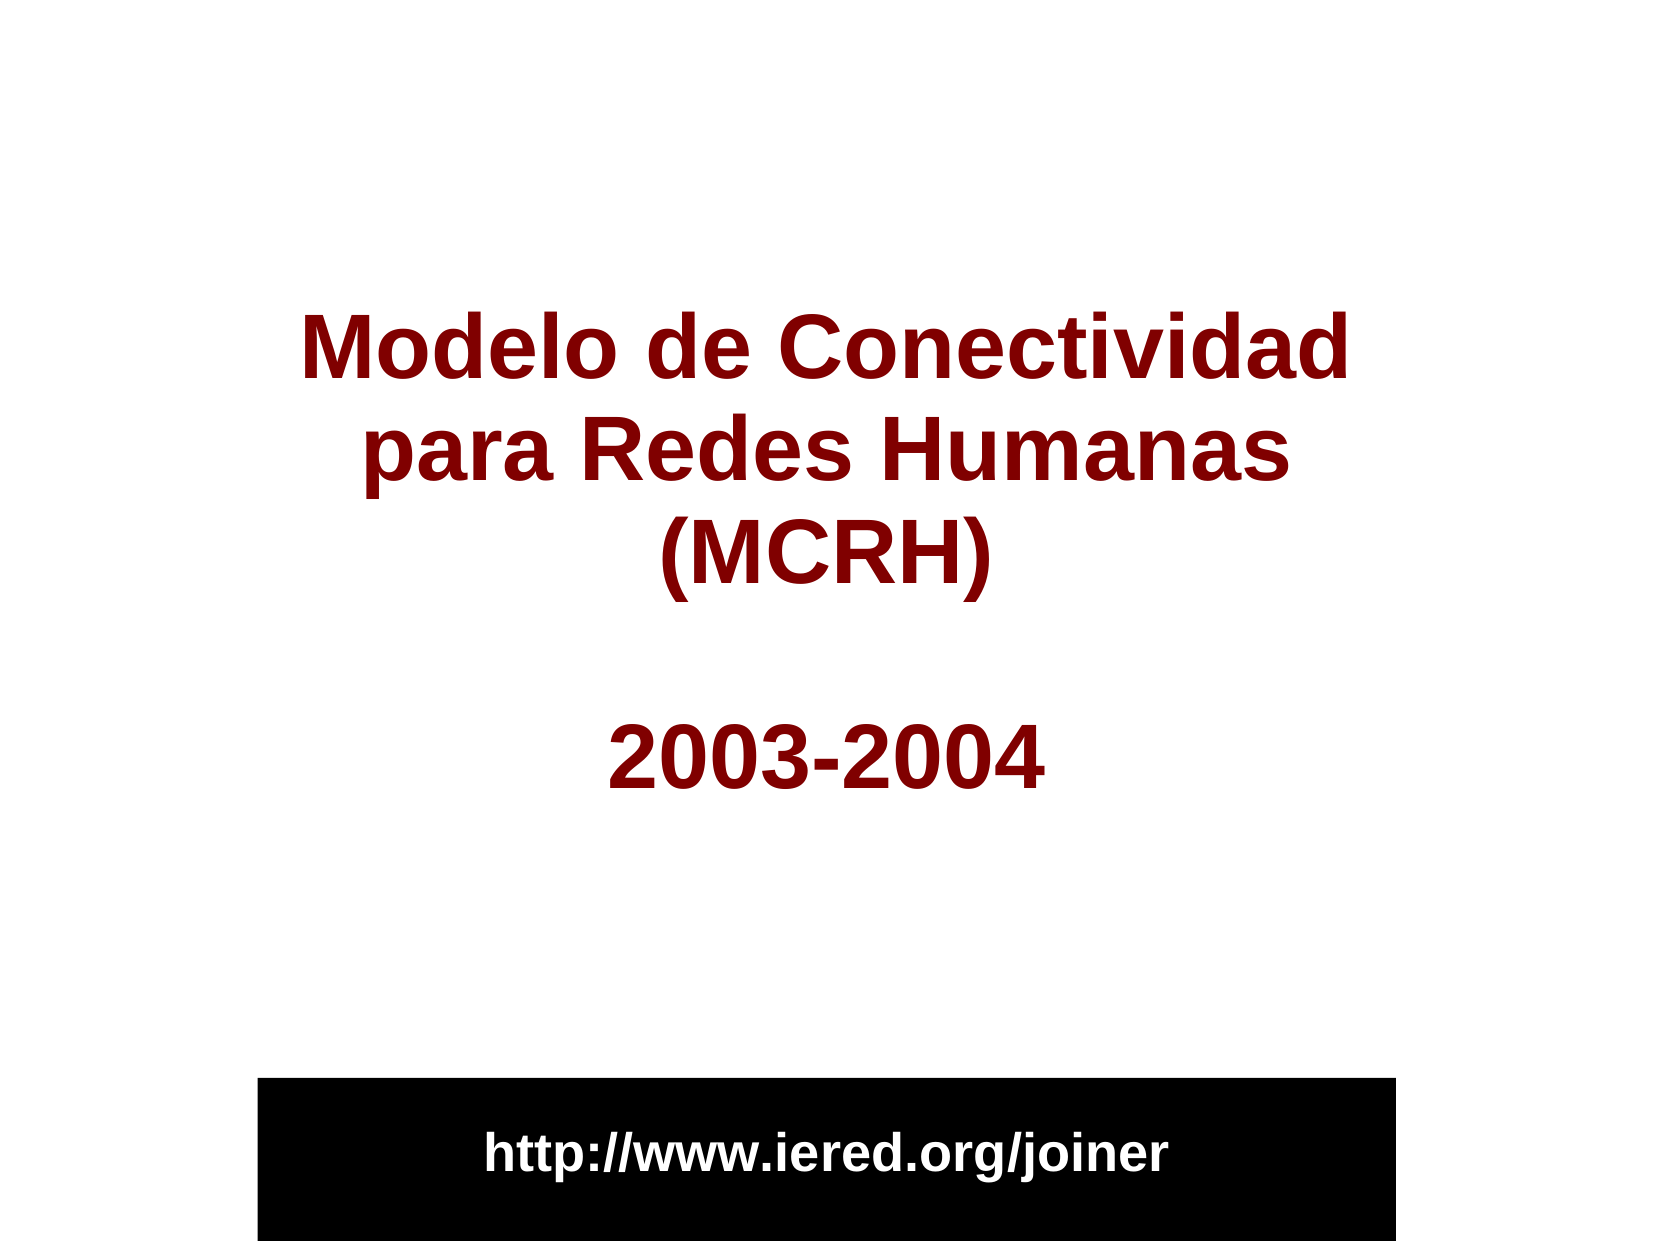

# Modelo de Conectividad para Redes Humanas (MCRH) 2003-2004
http://www.iered.org/joiner